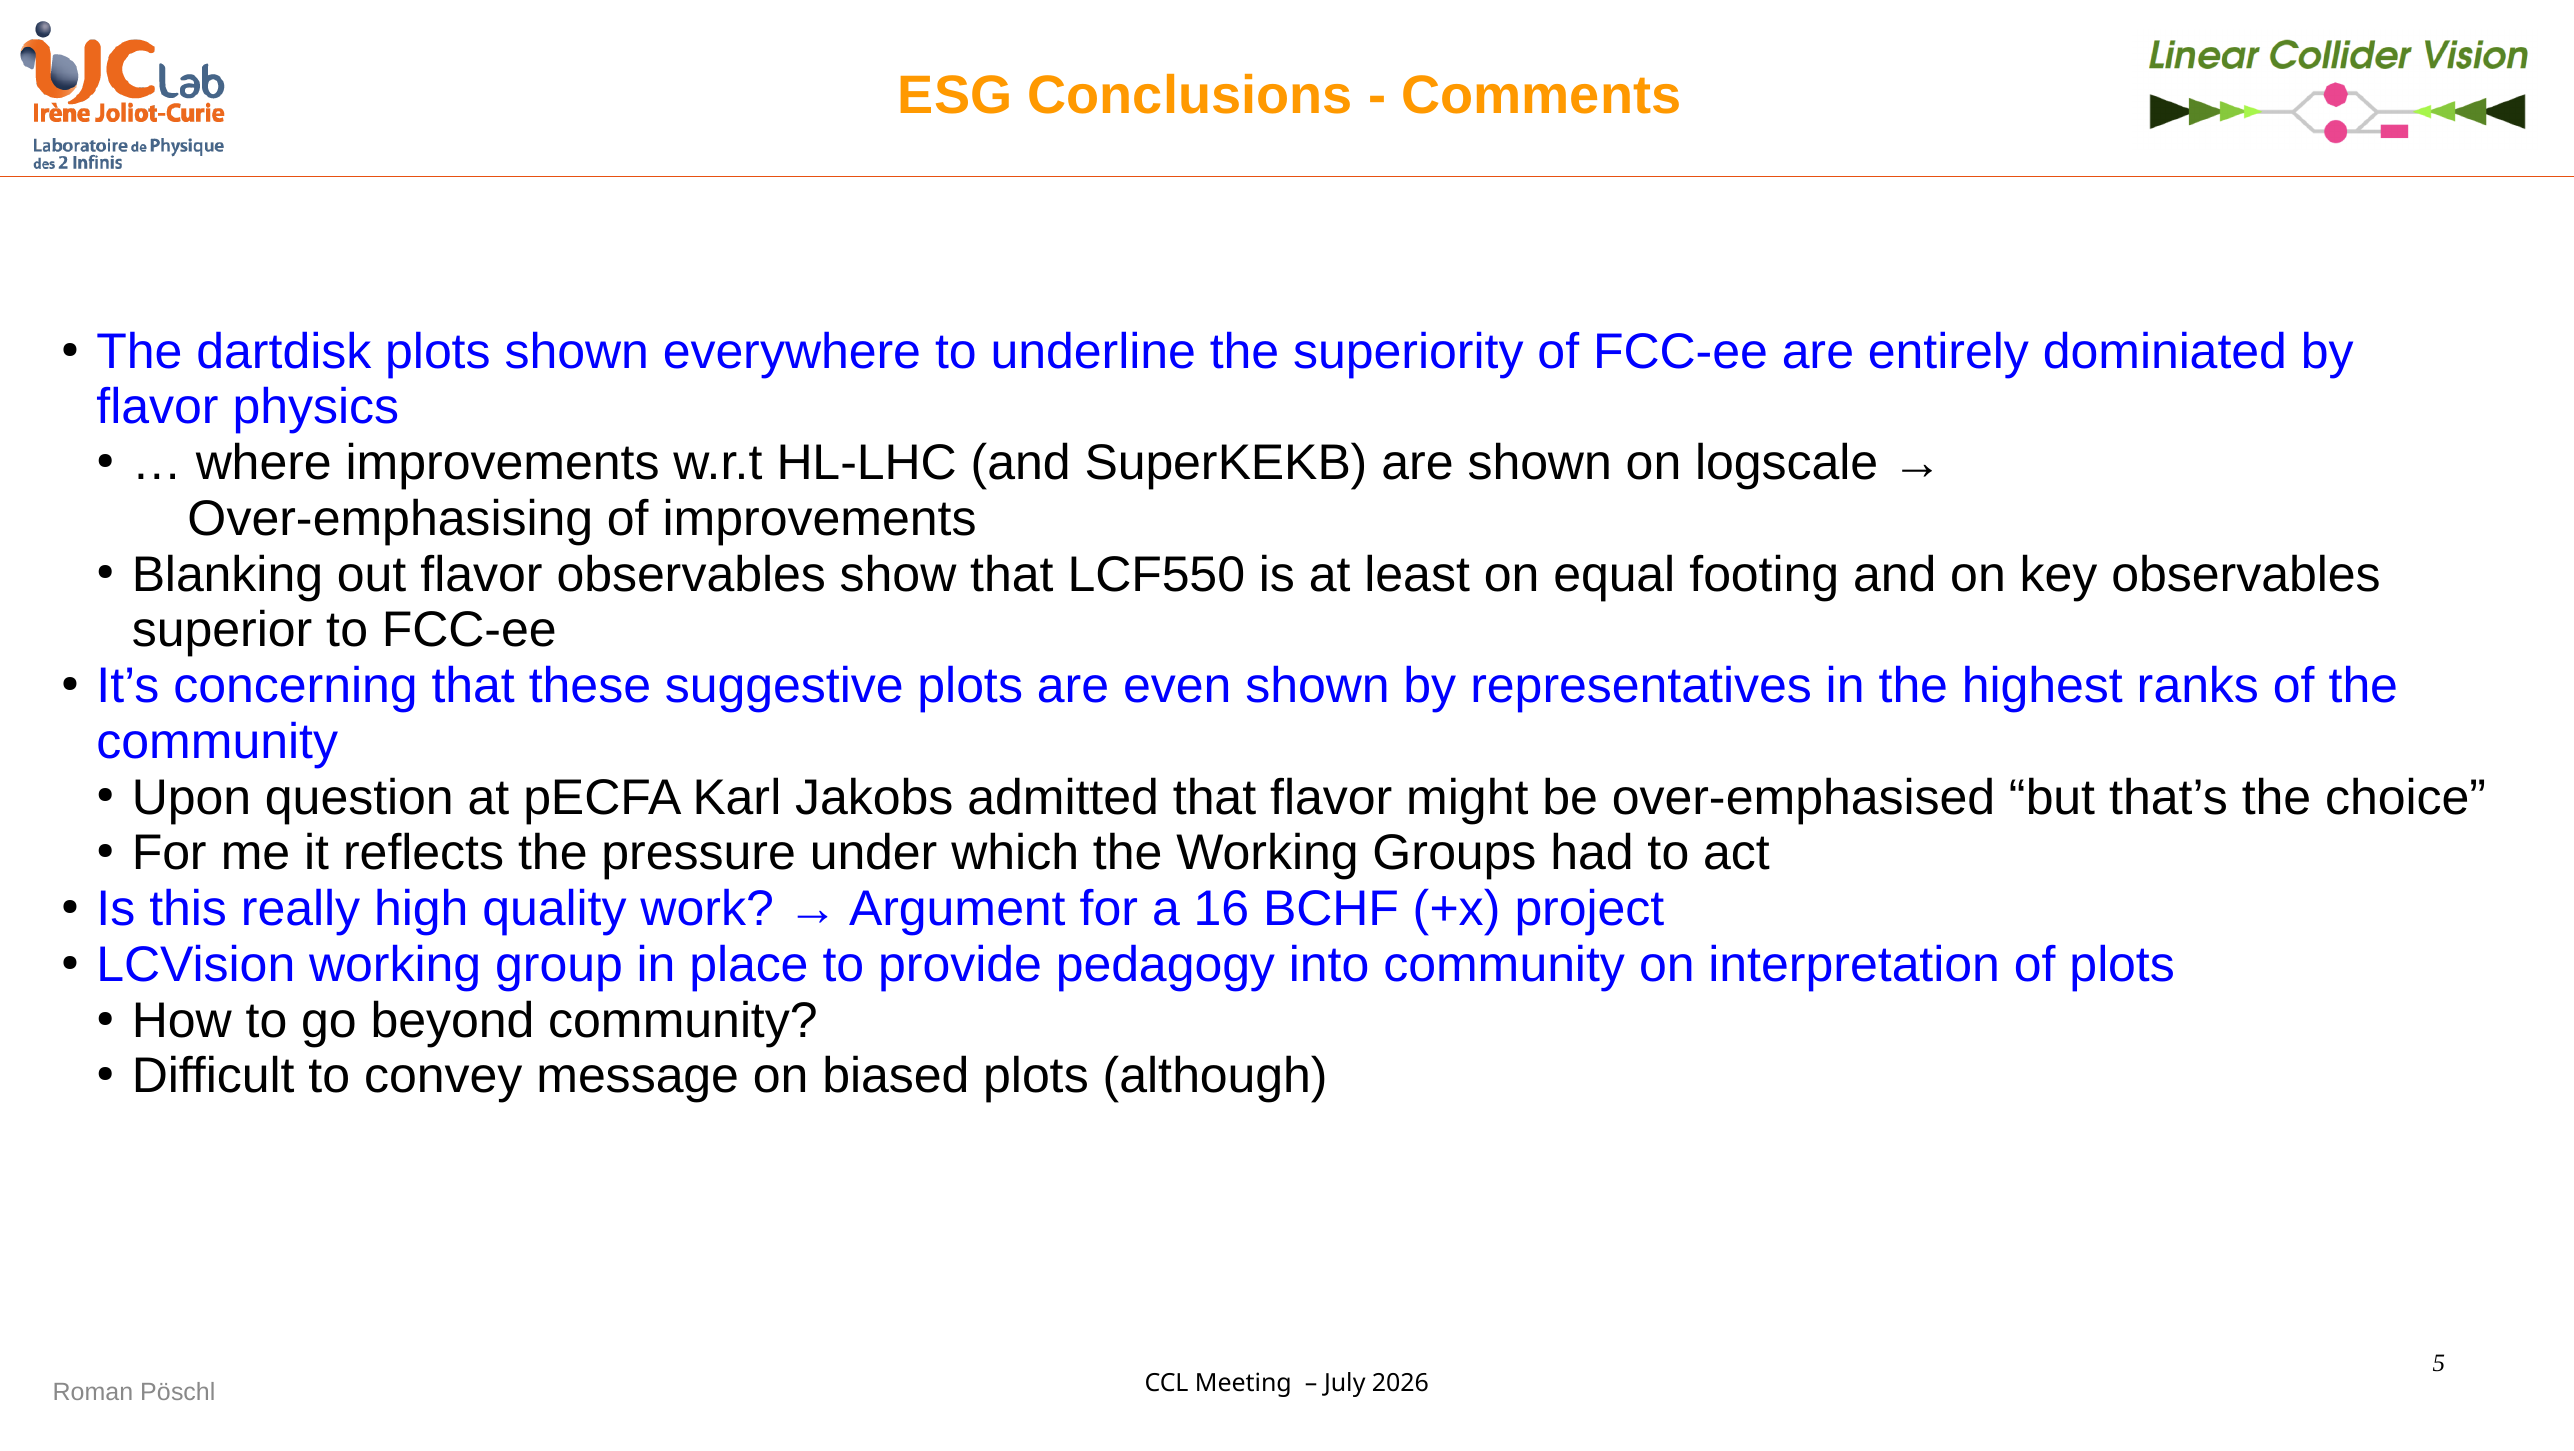

# ESG Conclusions - Comments
The dartdisk plots shown everywhere to underline the superiority of FCC-ee are entirely dominiated by
flavor physics
… where improvements w.r.t HL-LHC (and SuperKEKB) are shown on logscale →
 Over-emphasising of improvements
Blanking out flavor observables show that LCF550 is at least on equal footing and on key observables
superior to FCC-ee
It’s concerning that these suggestive plots are even shown by representatives in the highest ranks of the
community
Upon question at pECFA Karl Jakobs admitted that flavor might be over-emphasised “but that’s the choice”
For me it reflects the pressure under which the Working Groups had to act
Is this really high quality work? → Argument for a 16 BCHF (+x) project
LCVision working group in place to provide pedagogy into community on interpretation of plots
How to go beyond community?
Difficult to convey message on biased plots (although)
5